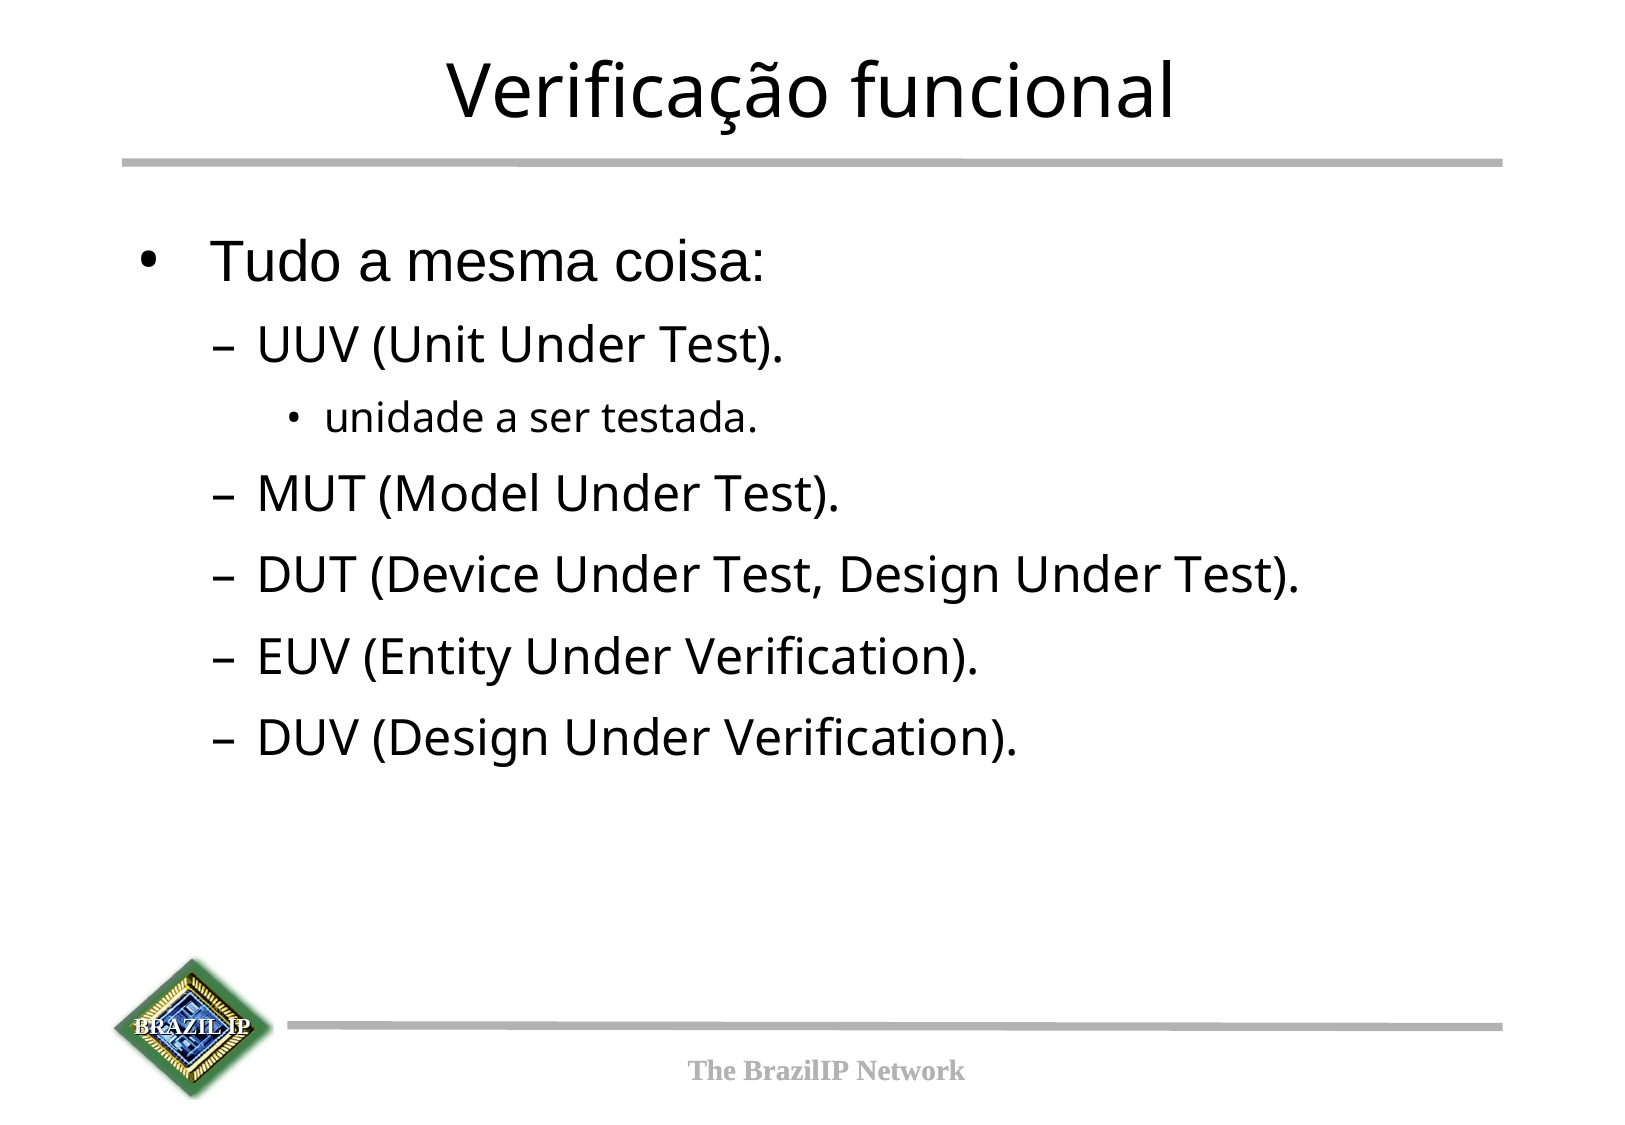

# Verificação funcional
 Tudo a mesma coisa:
UUV (Unit Under Test).
unidade a ser testada.
MUT (Model Under Test).
DUT (Device Under Test, Design Under Test).
EUV (Entity Under Verification).
DUV (Design Under Verification).